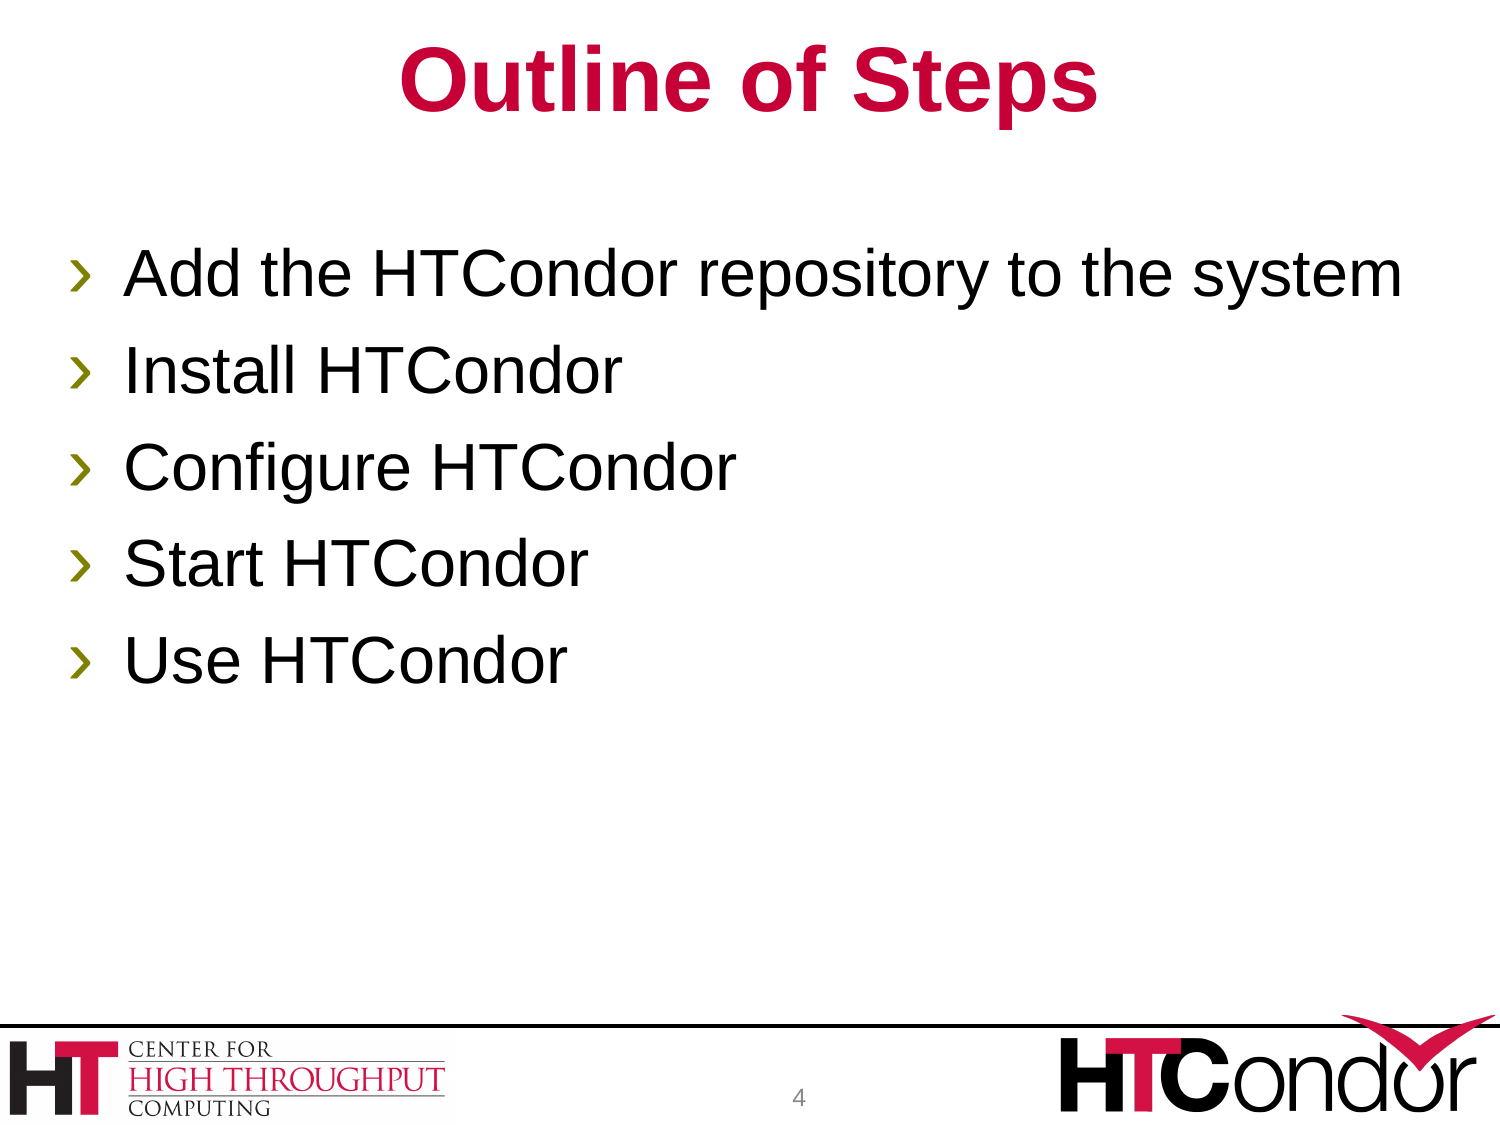

# Outline of Steps
Add the HTCondor repository to the system
Install HTCondor
Configure HTCondor
Start HTCondor
Use HTCondor